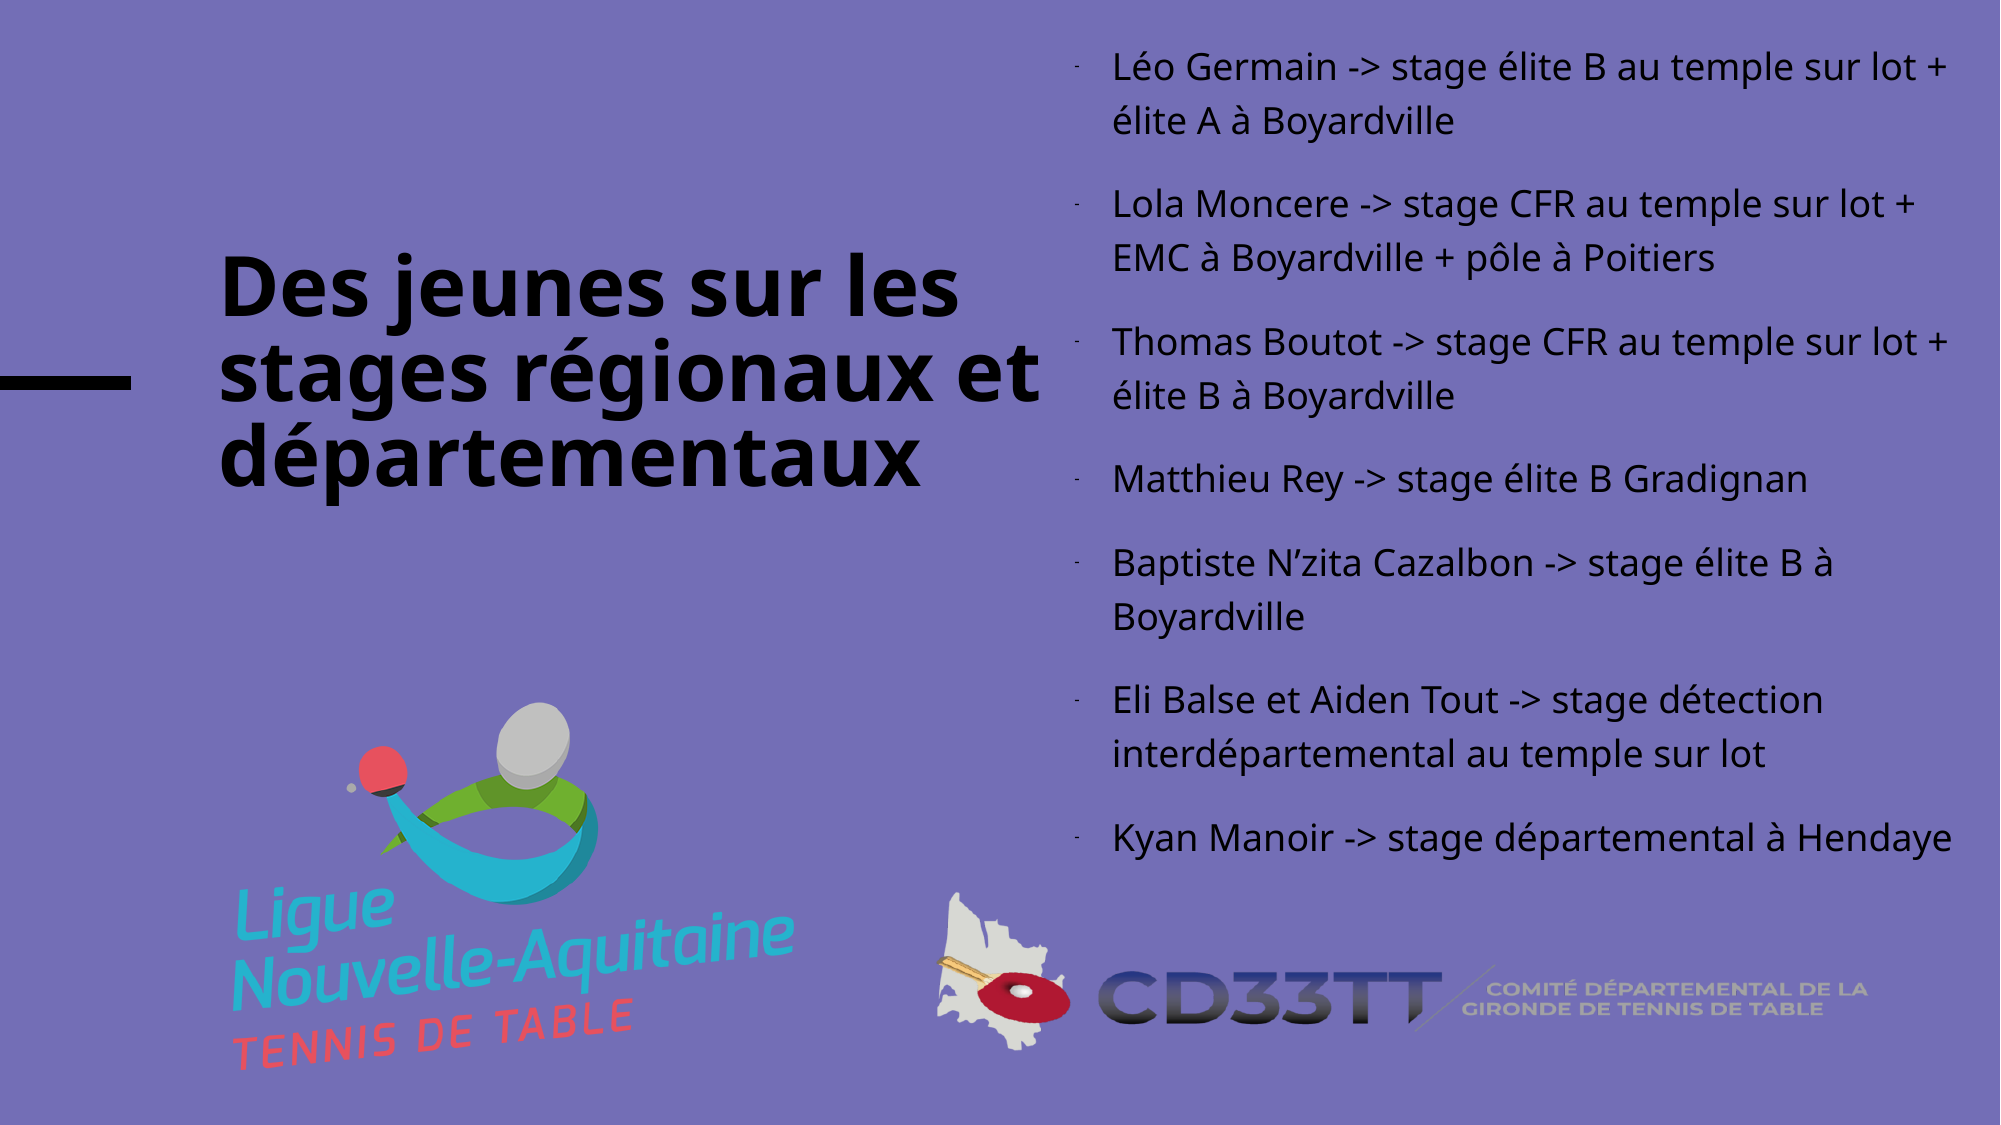

Léo Germain -> stage élite B au temple sur lot + élite A à Boyardville
Lola Moncere -> stage CFR au temple sur lot + EMC à Boyardville + pôle à Poitiers
Thomas Boutot -> stage CFR au temple sur lot + élite B à Boyardville
Matthieu Rey -> stage élite B Gradignan
Baptiste N’zita Cazalbon -> stage élite B à Boyardville
Eli Balse et Aiden Tout -> stage détection interdépartemental au temple sur lot
Kyan Manoir -> stage départemental à Hendaye
# Des jeunes sur les stages régionaux et départementaux